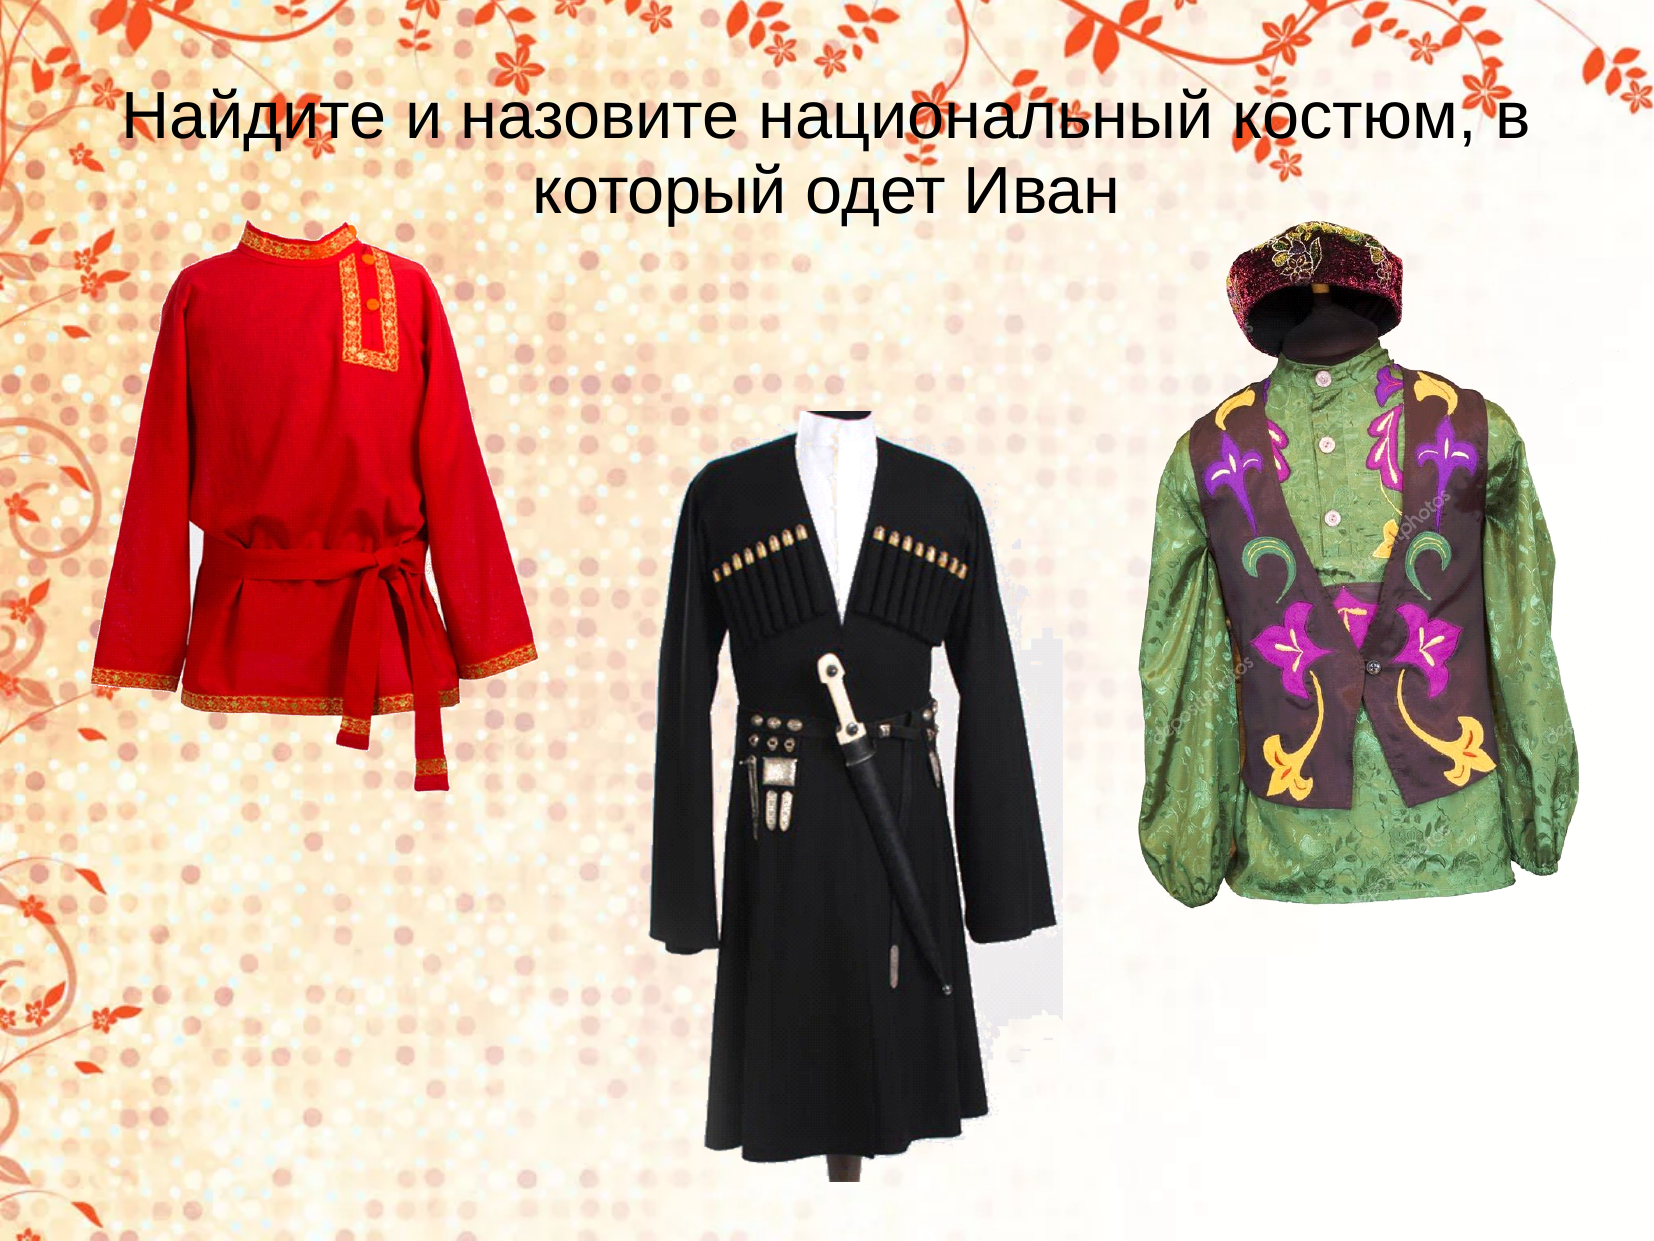

# Найдите и назовите национальный костюм, в который одет Иван